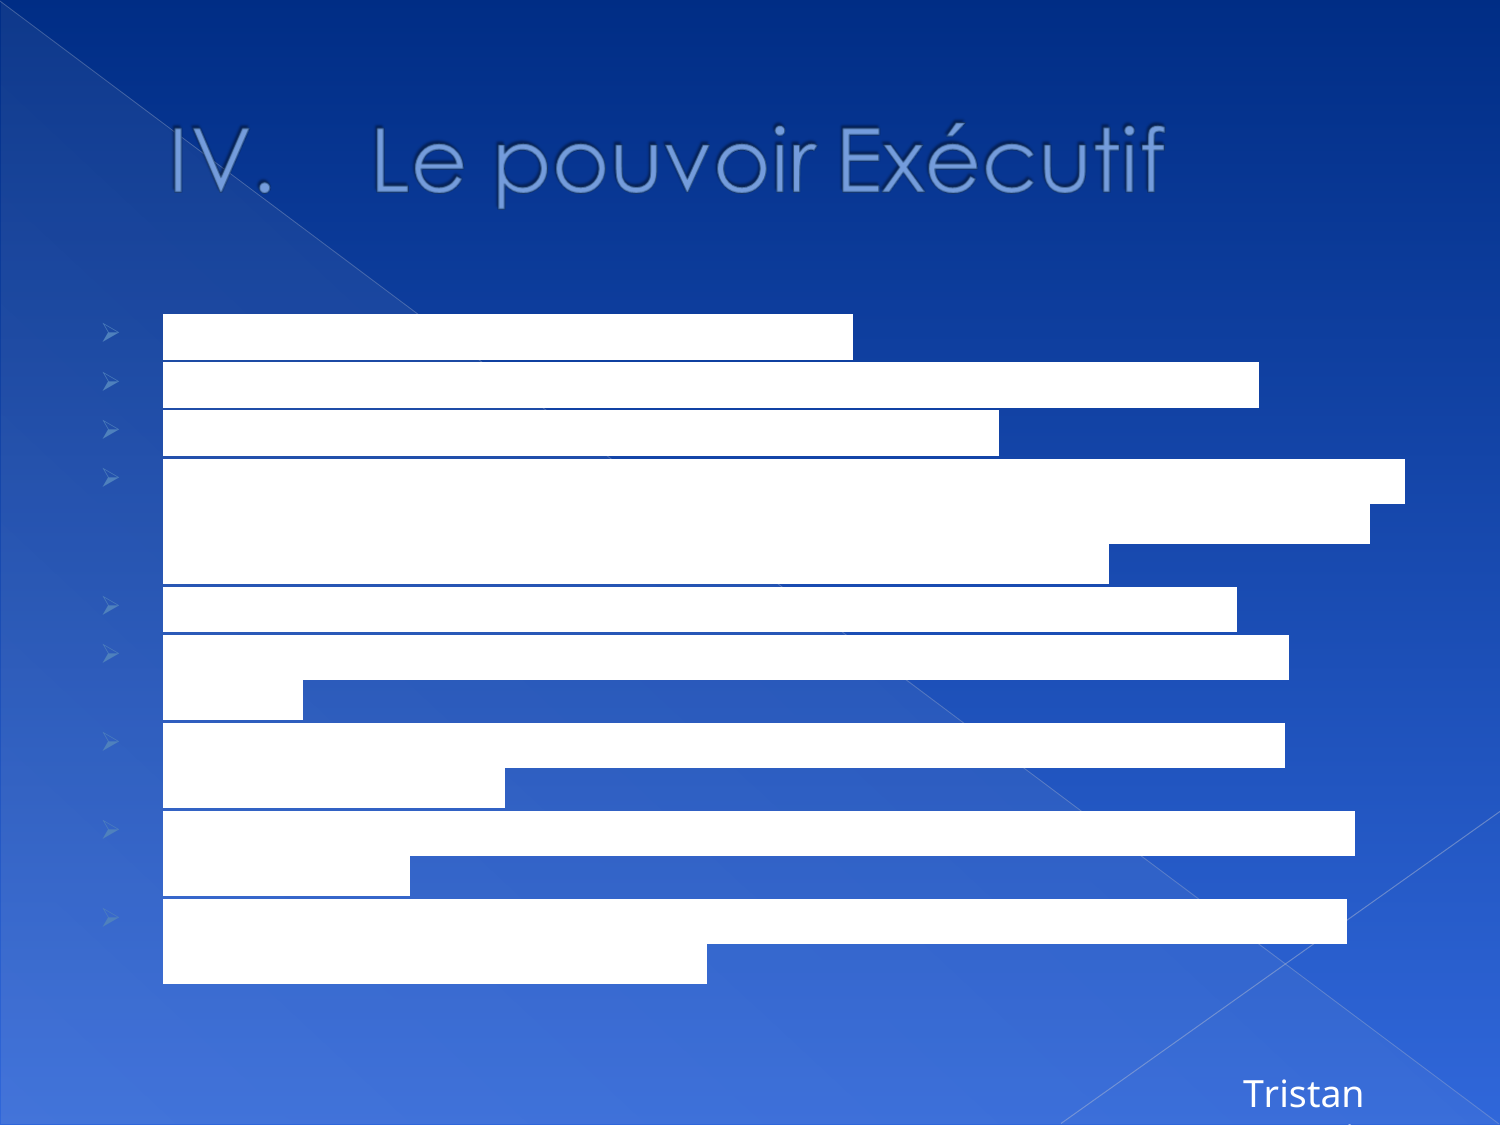

# Le pouvoir exécutif est l’un des trois pouvoir.
Dans un régime parlementaire il est bicéphale ( mode d’organisation ).
Il est composé: Du chef de l’Etat et du gouvernement.
Rôles: dirige la force publique, représente l’Etat auprès des juridictions, dirige la force militaire, l’administration aux services publics, la diplomatie, négocie les traités, nommes les fonctionnaires et édictes les règlements.
Essentiellement chargé d’exécuter: les lois et les décisions de justice.
Détermine l’ensemble de la politique car il a une influence sur le pouvoir législatif.
Influence considérable car le pouvoir exécutif peux dissoudre le pouvoir législatif et vice versa.
Il est l’initiative de: la plupart des lois, fixe l’ordre du jour, contrôle le vote des parlementaires.
Le pouvoir judiciaire séparé des deux autres pouvoirs pour pouvoir juger de manière égale sans être influencer.
Tristan Romain